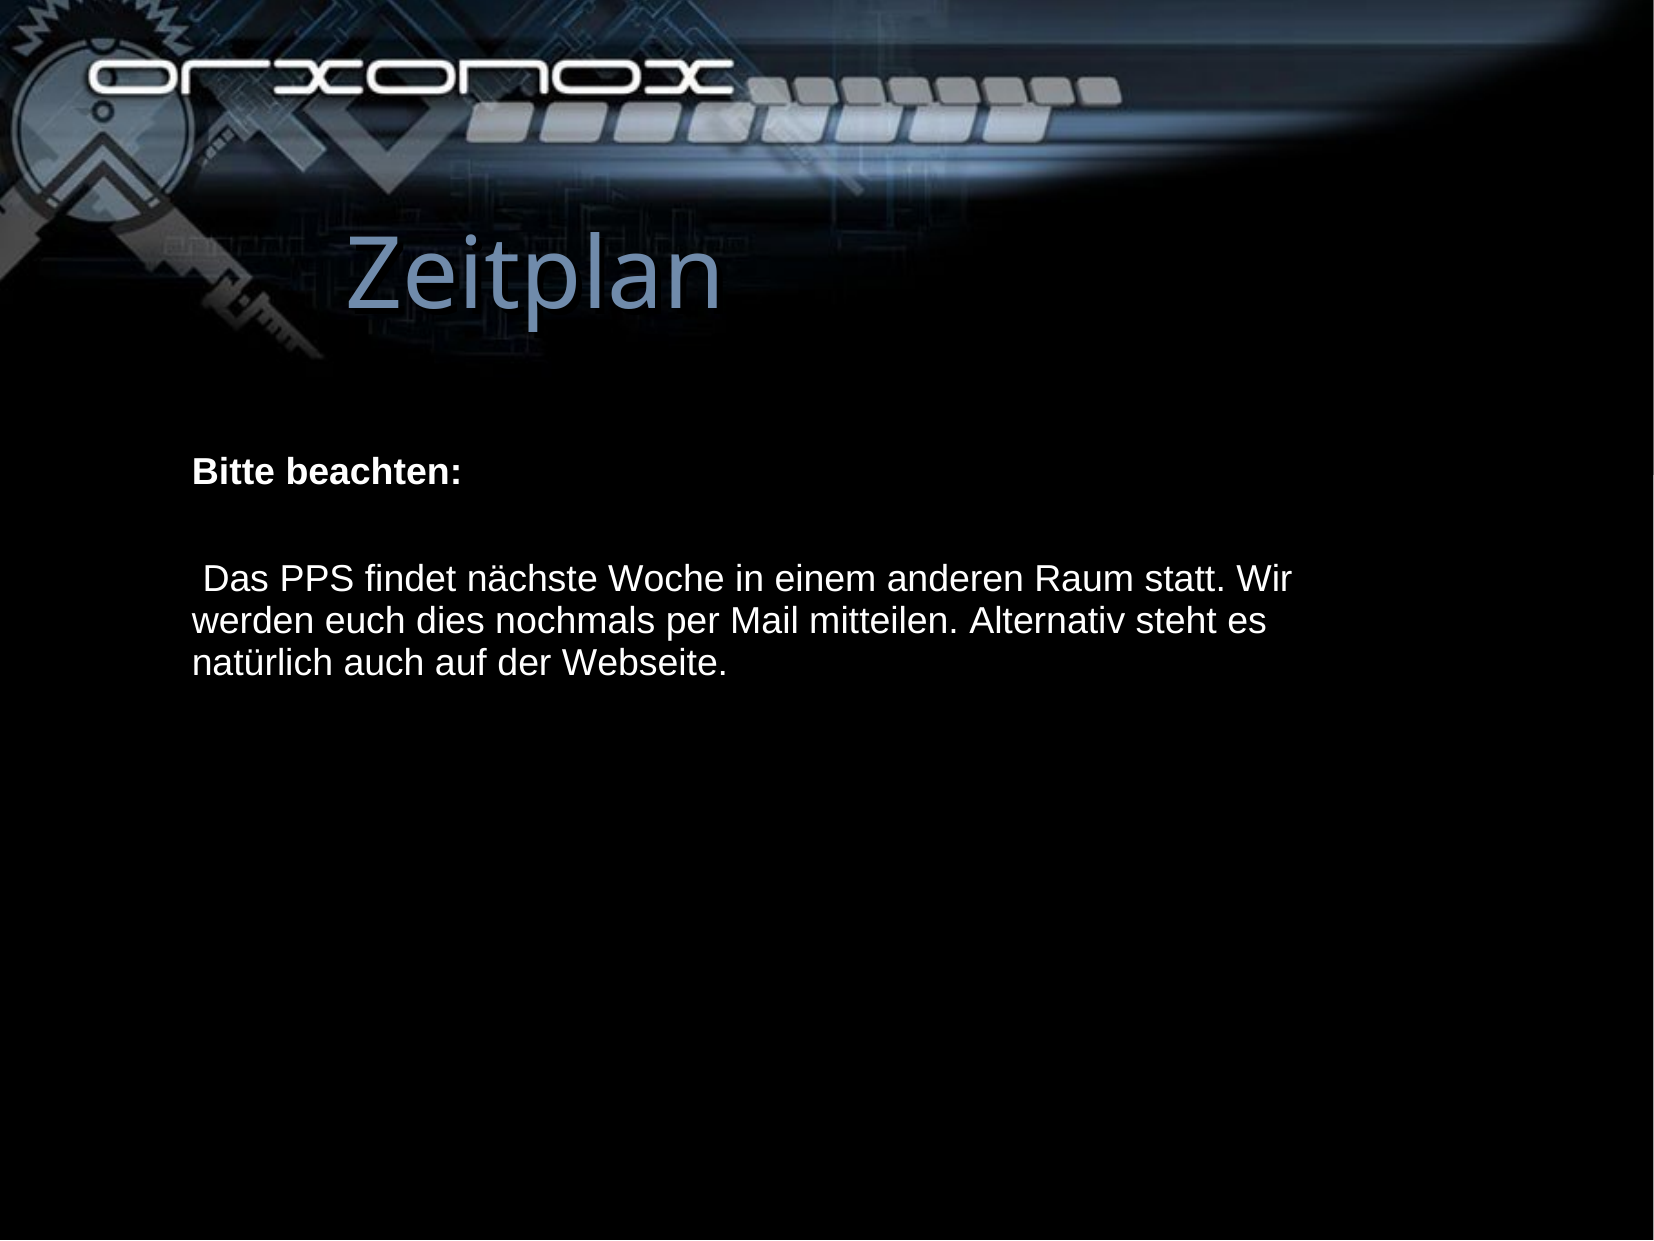

Zeitplan
Bitte beachten:
 Das PPS findet nächste Woche in einem anderen Raum statt. Wir werden euch dies nochmals per Mail mitteilen. Alternativ steht es natürlich auch auf der Webseite.